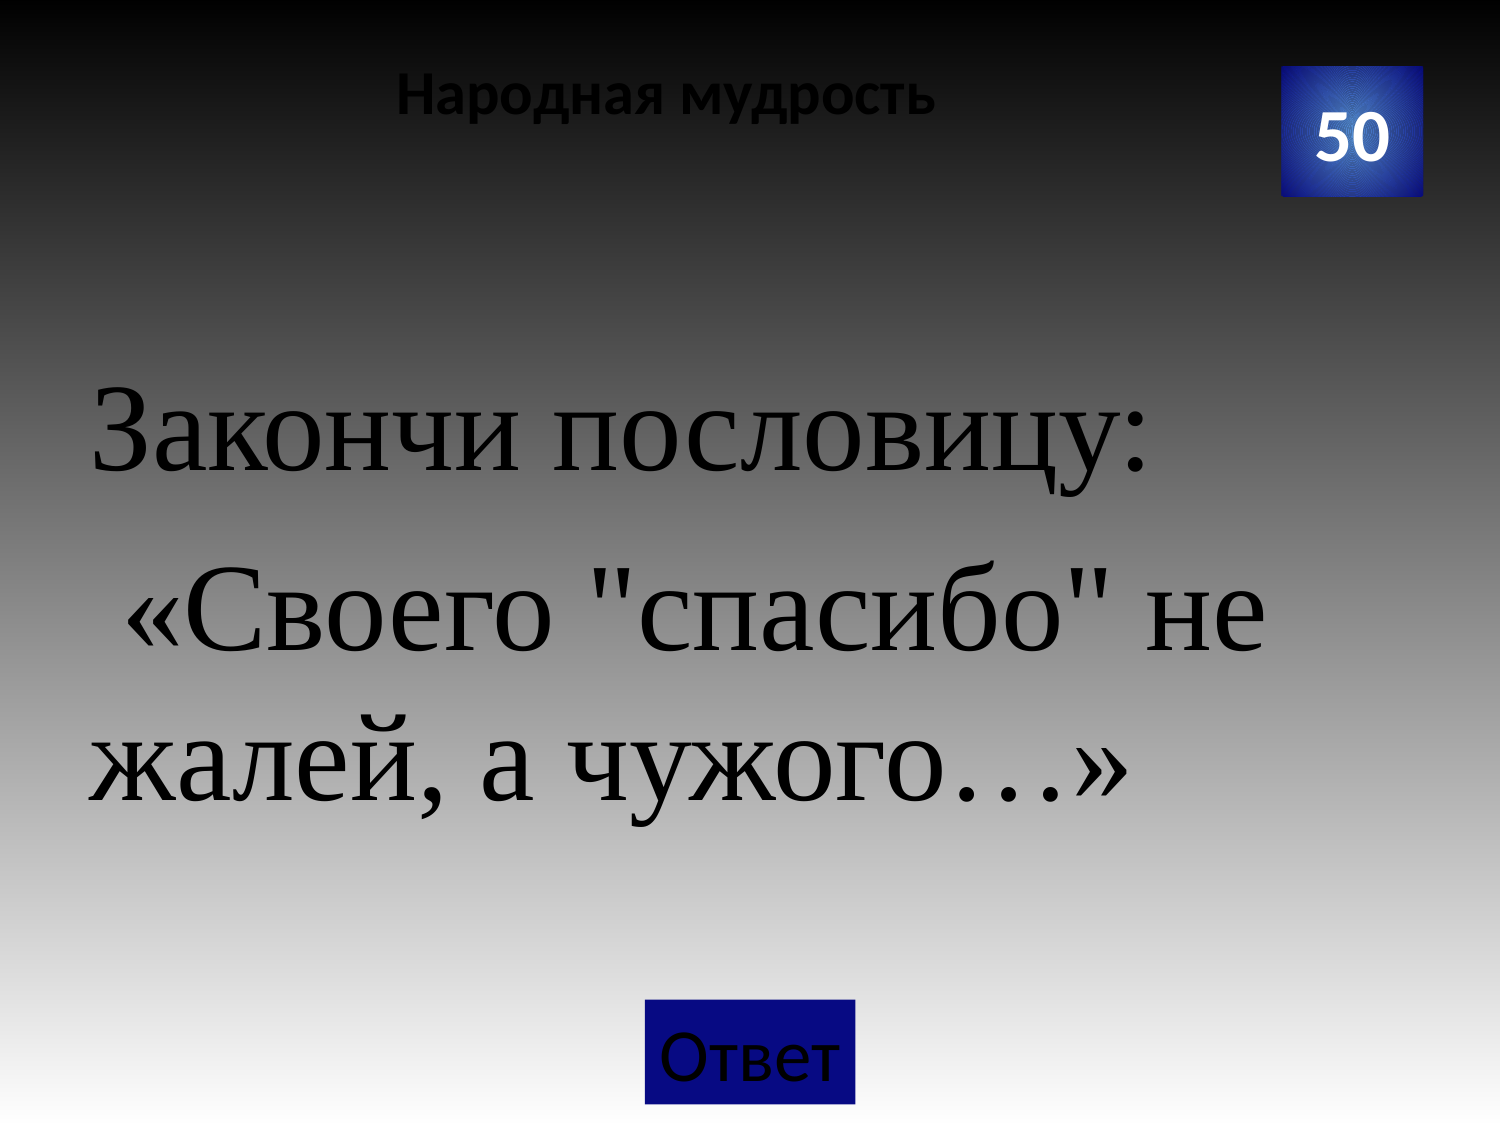

# Народная мудрость
50
Закончи пословицу:
 «Своего "спасибо" не жалей, а чужого…»